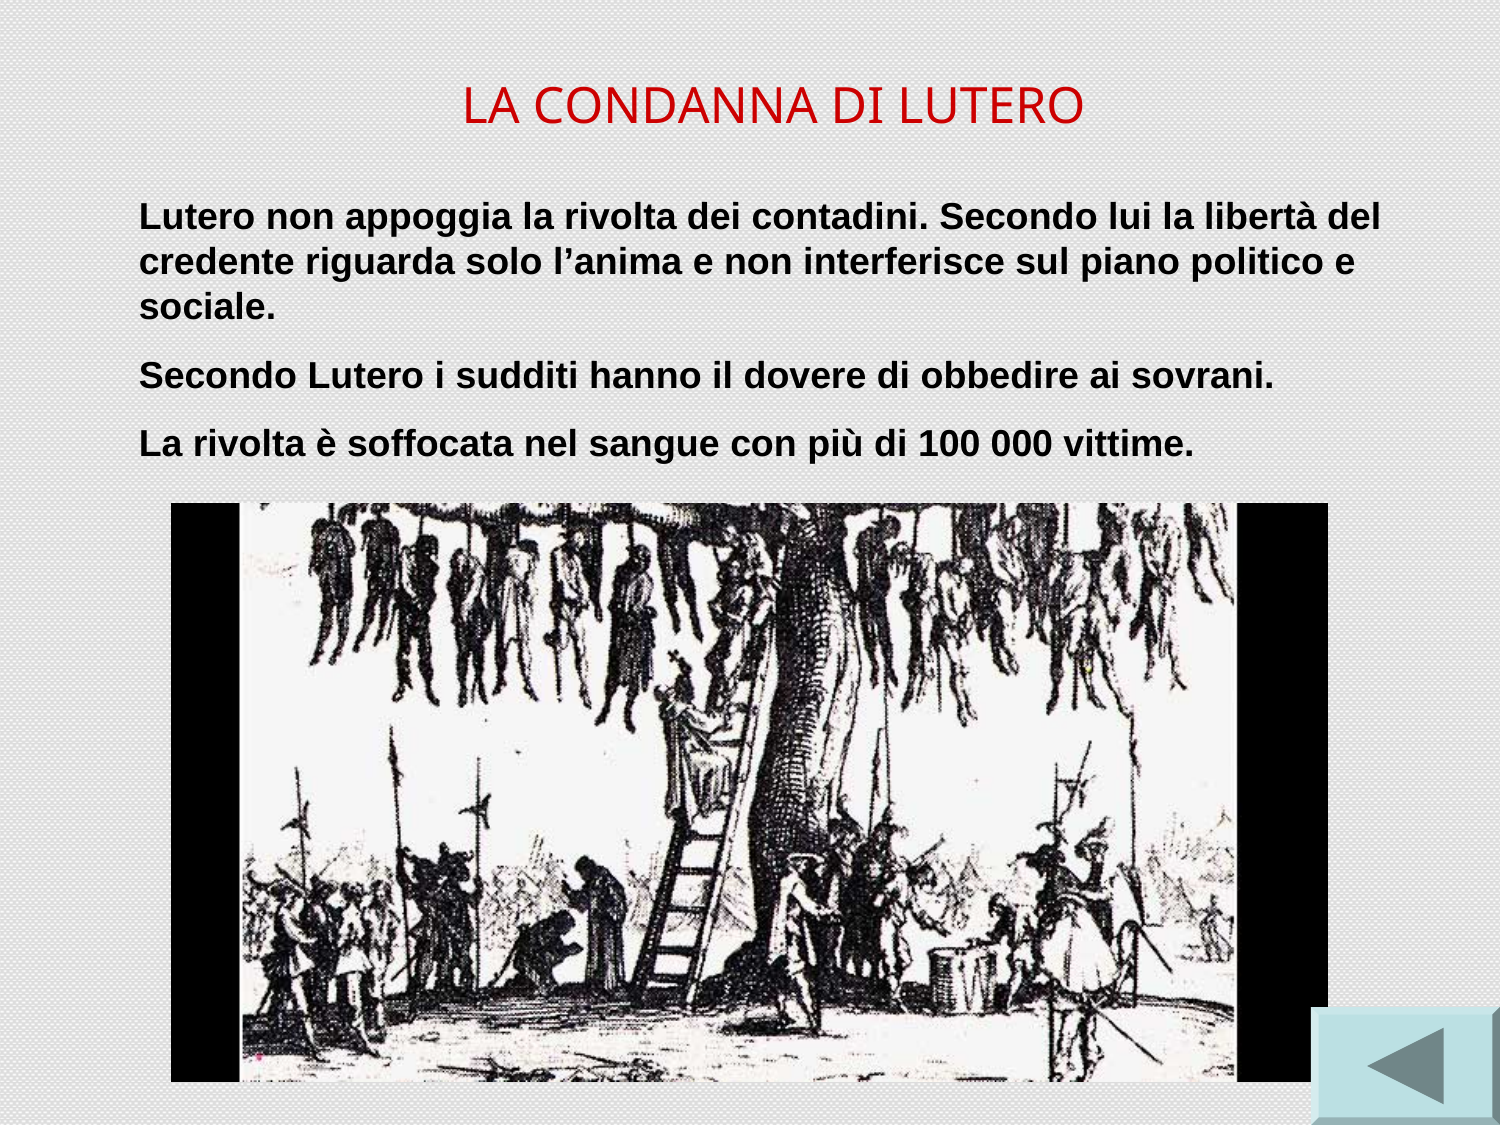

LA CONDANNA DI LUTERO
Lutero non appoggia la rivolta dei contadini. Secondo lui la libertà del credente riguarda solo l’anima e non interferisce sul piano politico e sociale.
Secondo Lutero i sudditi hanno il dovere di obbedire ai sovrani.
La rivolta è soffocata nel sangue con più di 100 000 vittime.